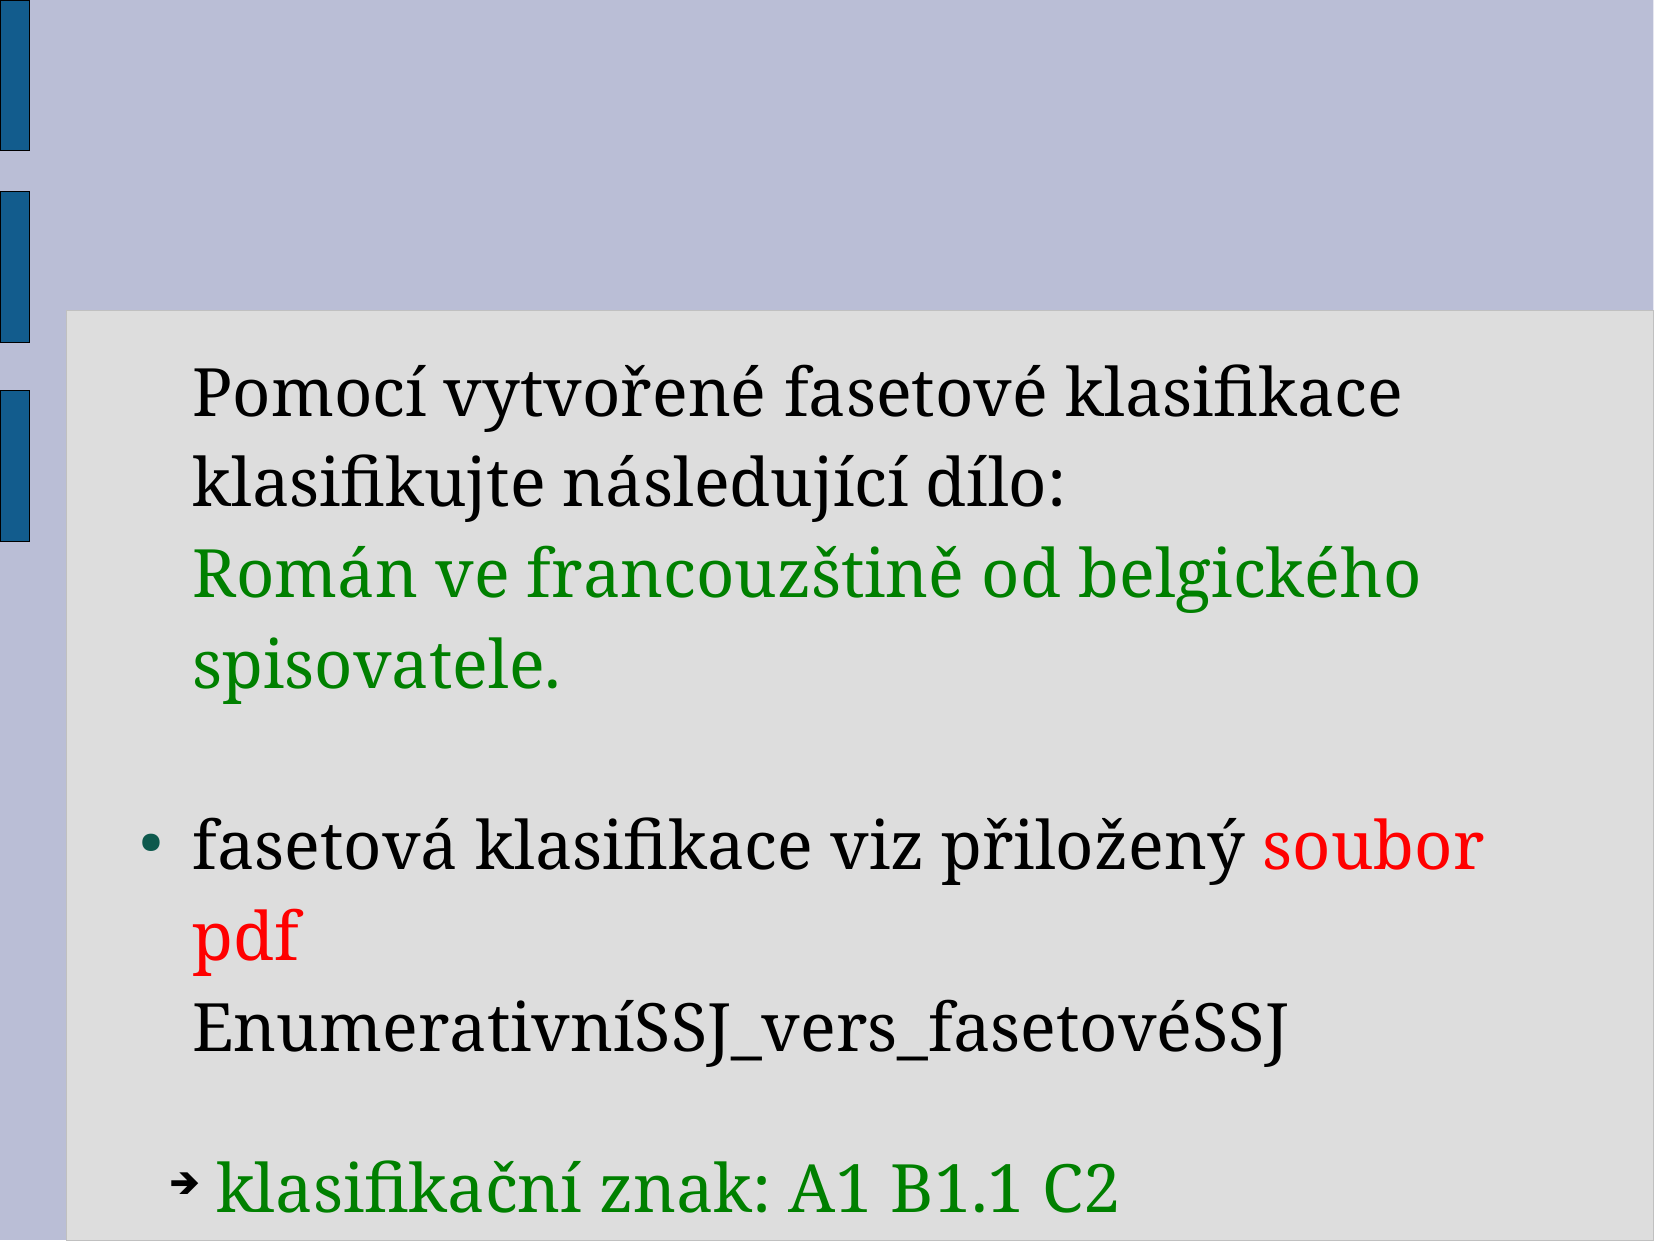

# Pomocí vytvořené fasetové klasifikace klasifikujte následující dílo:
Román ve francouzštině od belgického spisovatele.
fasetová klasifikace viz přiložený soubor pdf
EnumerativníSSJ_vers_fasetovéSSJ
klasifikační znak: A1 B1.1 C2
PRINCIP POSTKOORDINACE